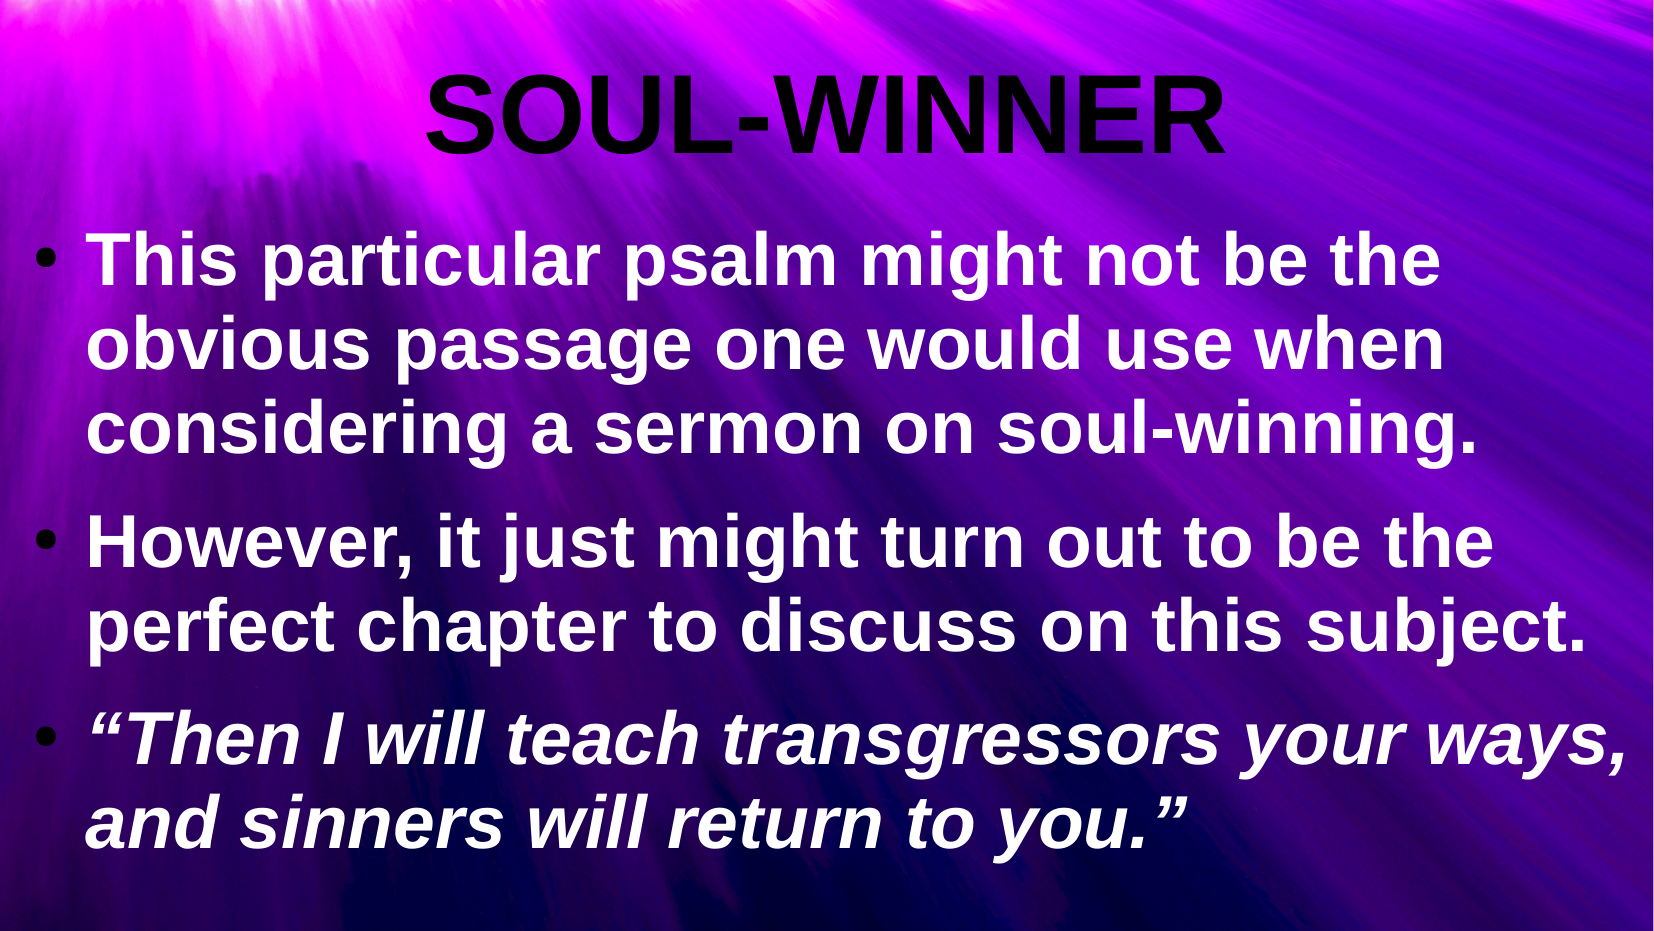

# SOUL-WINNER
This particular psalm might not be the obvious passage one would use when considering a sermon on soul-winning.
However, it just might turn out to be the perfect chapter to discuss on this subject.
“Then I will teach transgressors your ways, and sinners will return to you.”